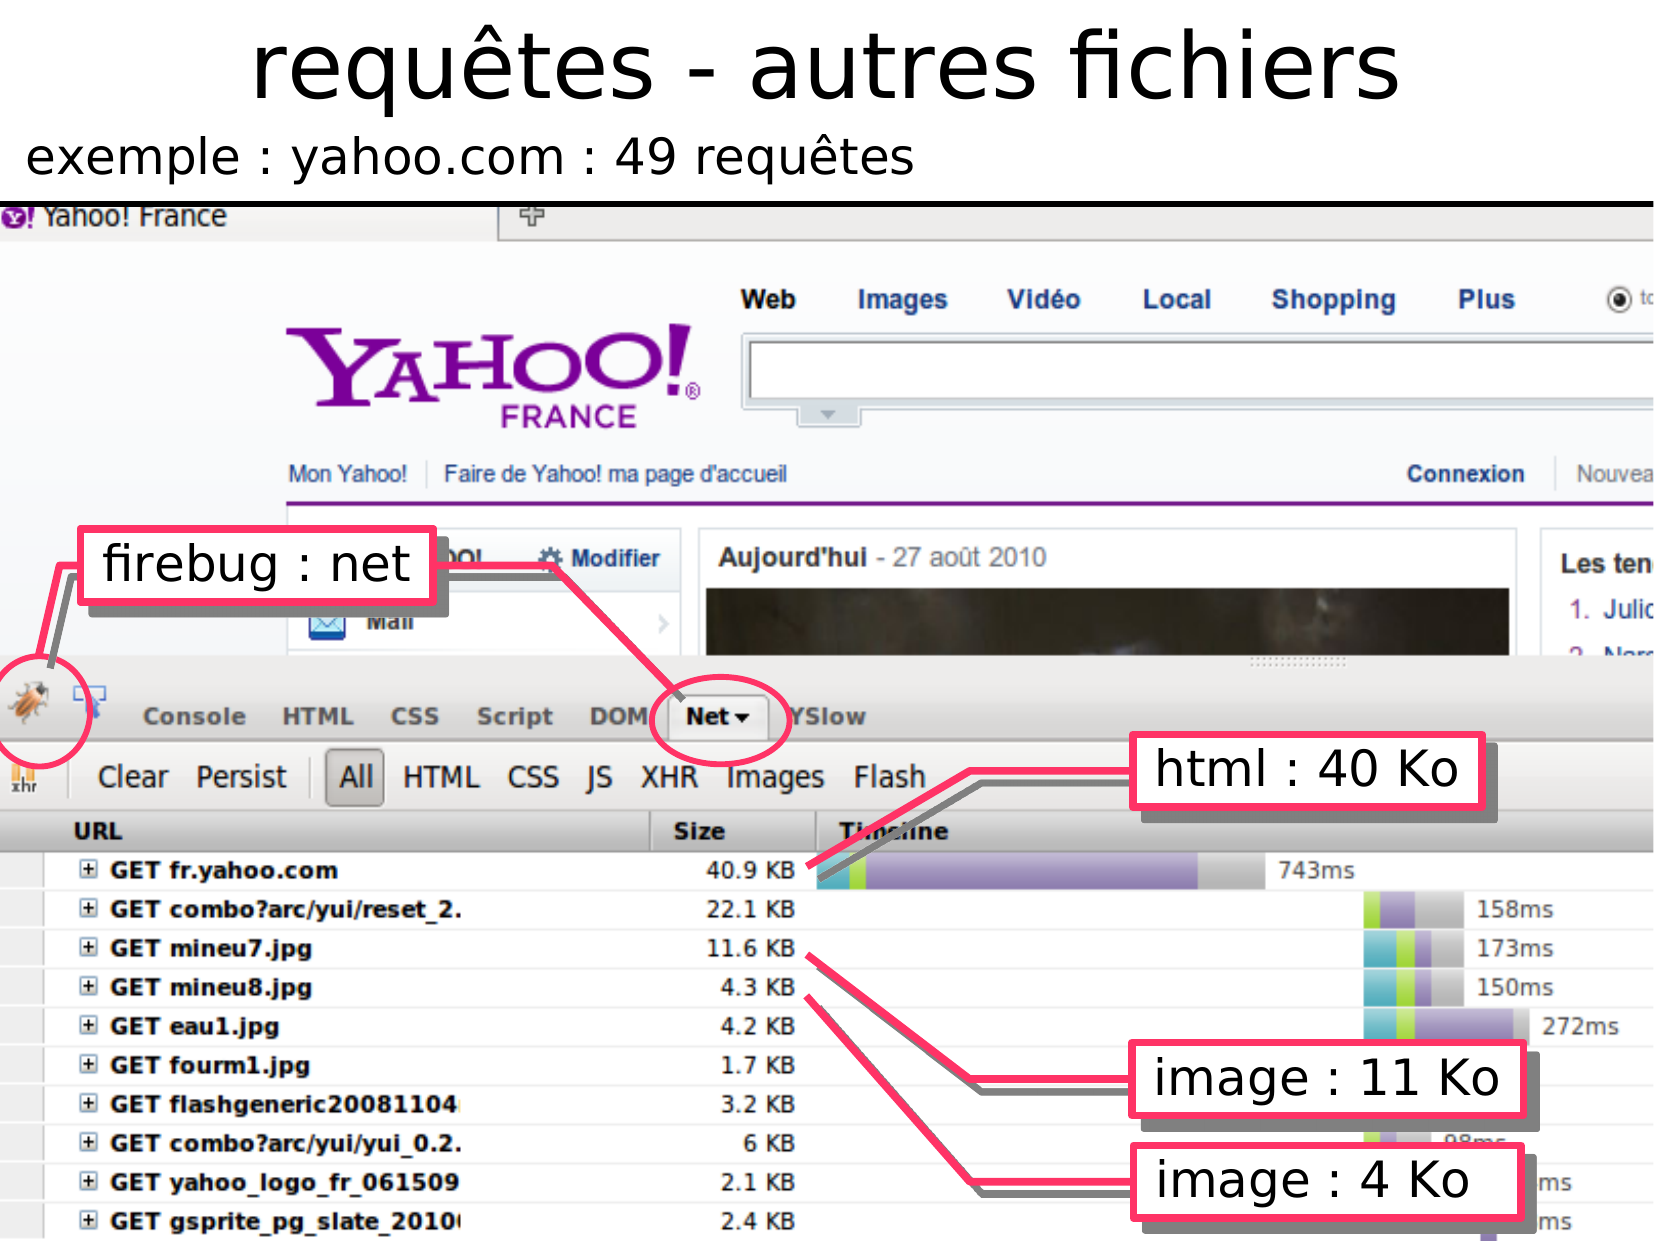

# requêtes - autres fichiers
exemple : yahoo.com : 49 requêtes